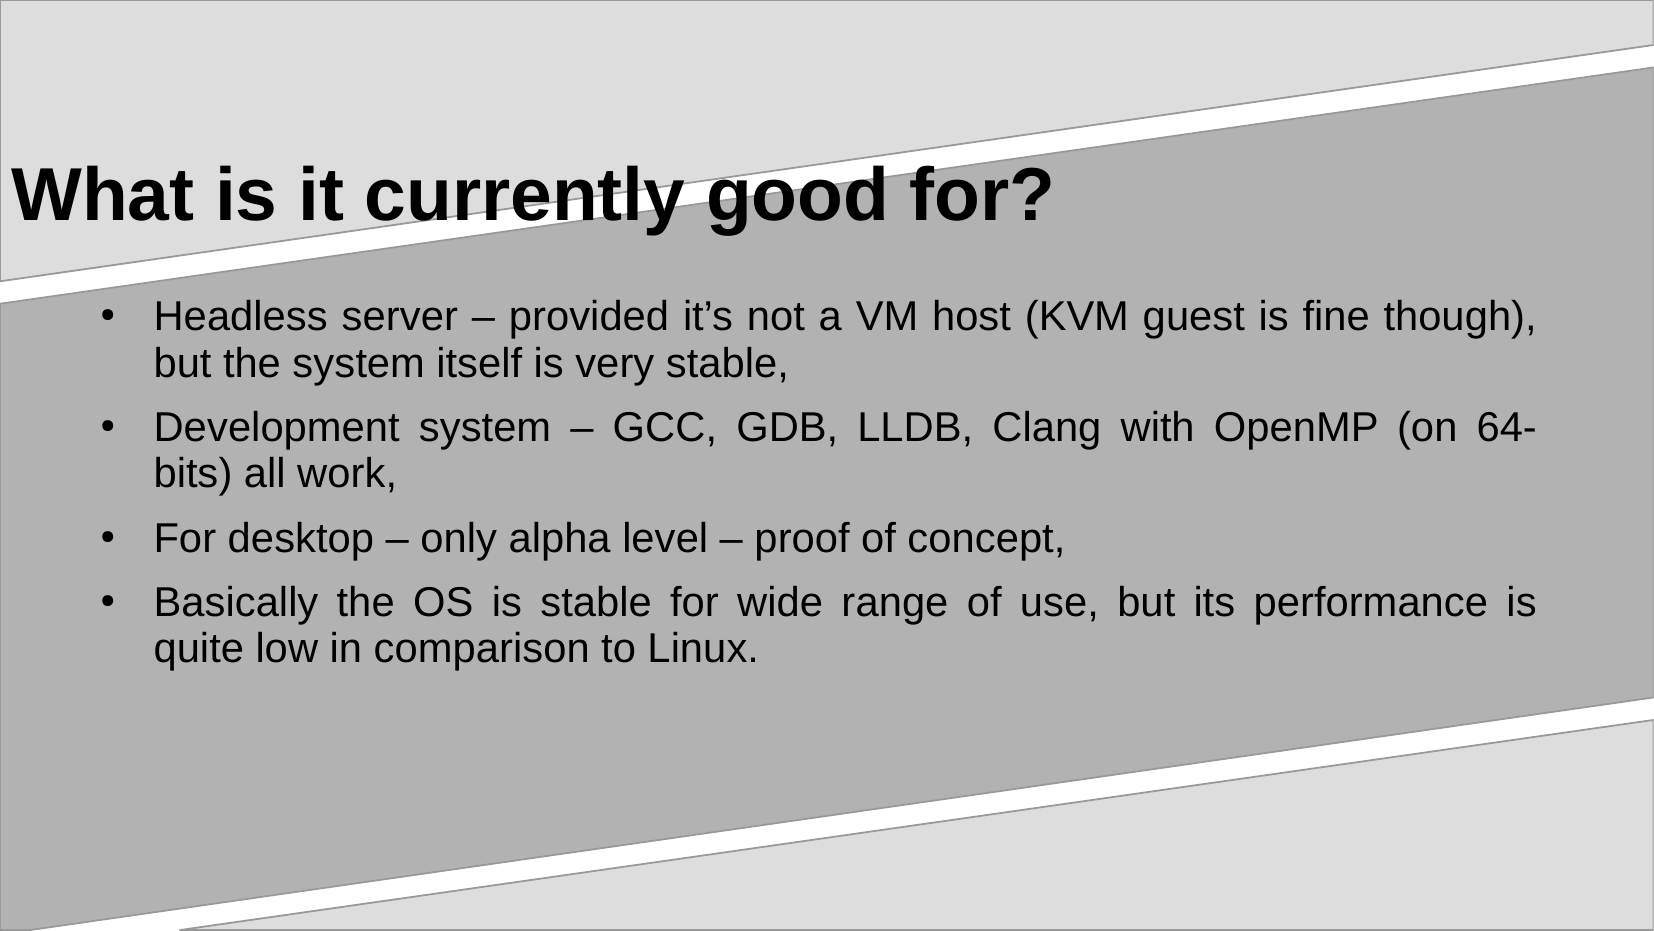

# What is it currently good for?
Headless server – provided it’s not a VM host (KVM guest is fine though), but the system itself is very stable,
Development system – GCC, GDB, LLDB, Clang with OpenMP (on 64-bits) all work,
For desktop – only alpha level – proof of concept,
Basically the OS is stable for wide range of use, but its performance is quite low in comparison to Linux.